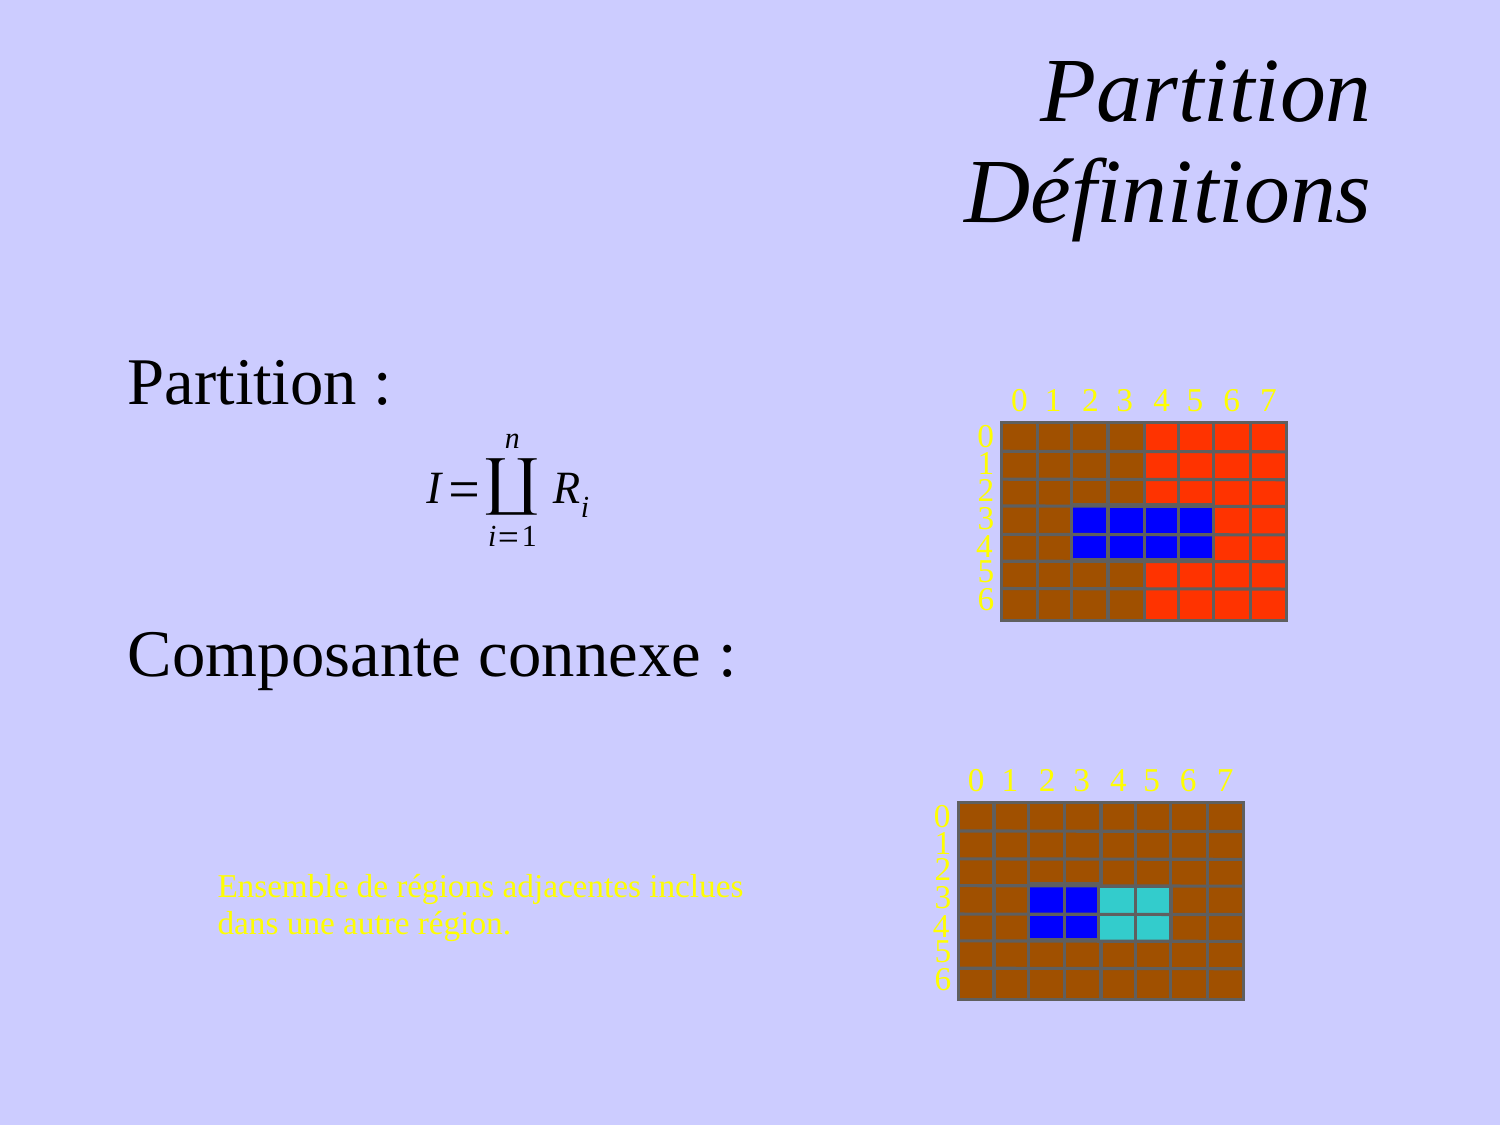

# Partition Définitions
Partition :
Composante connexe :
0
1
2
3
4
5
6
7
0
1
2
3
4
5
6
0
1
2
3
4
5
6
7
0
1
2
Ensemble de régions adjacentes inclues
dans une autre région.
3
4
5
6